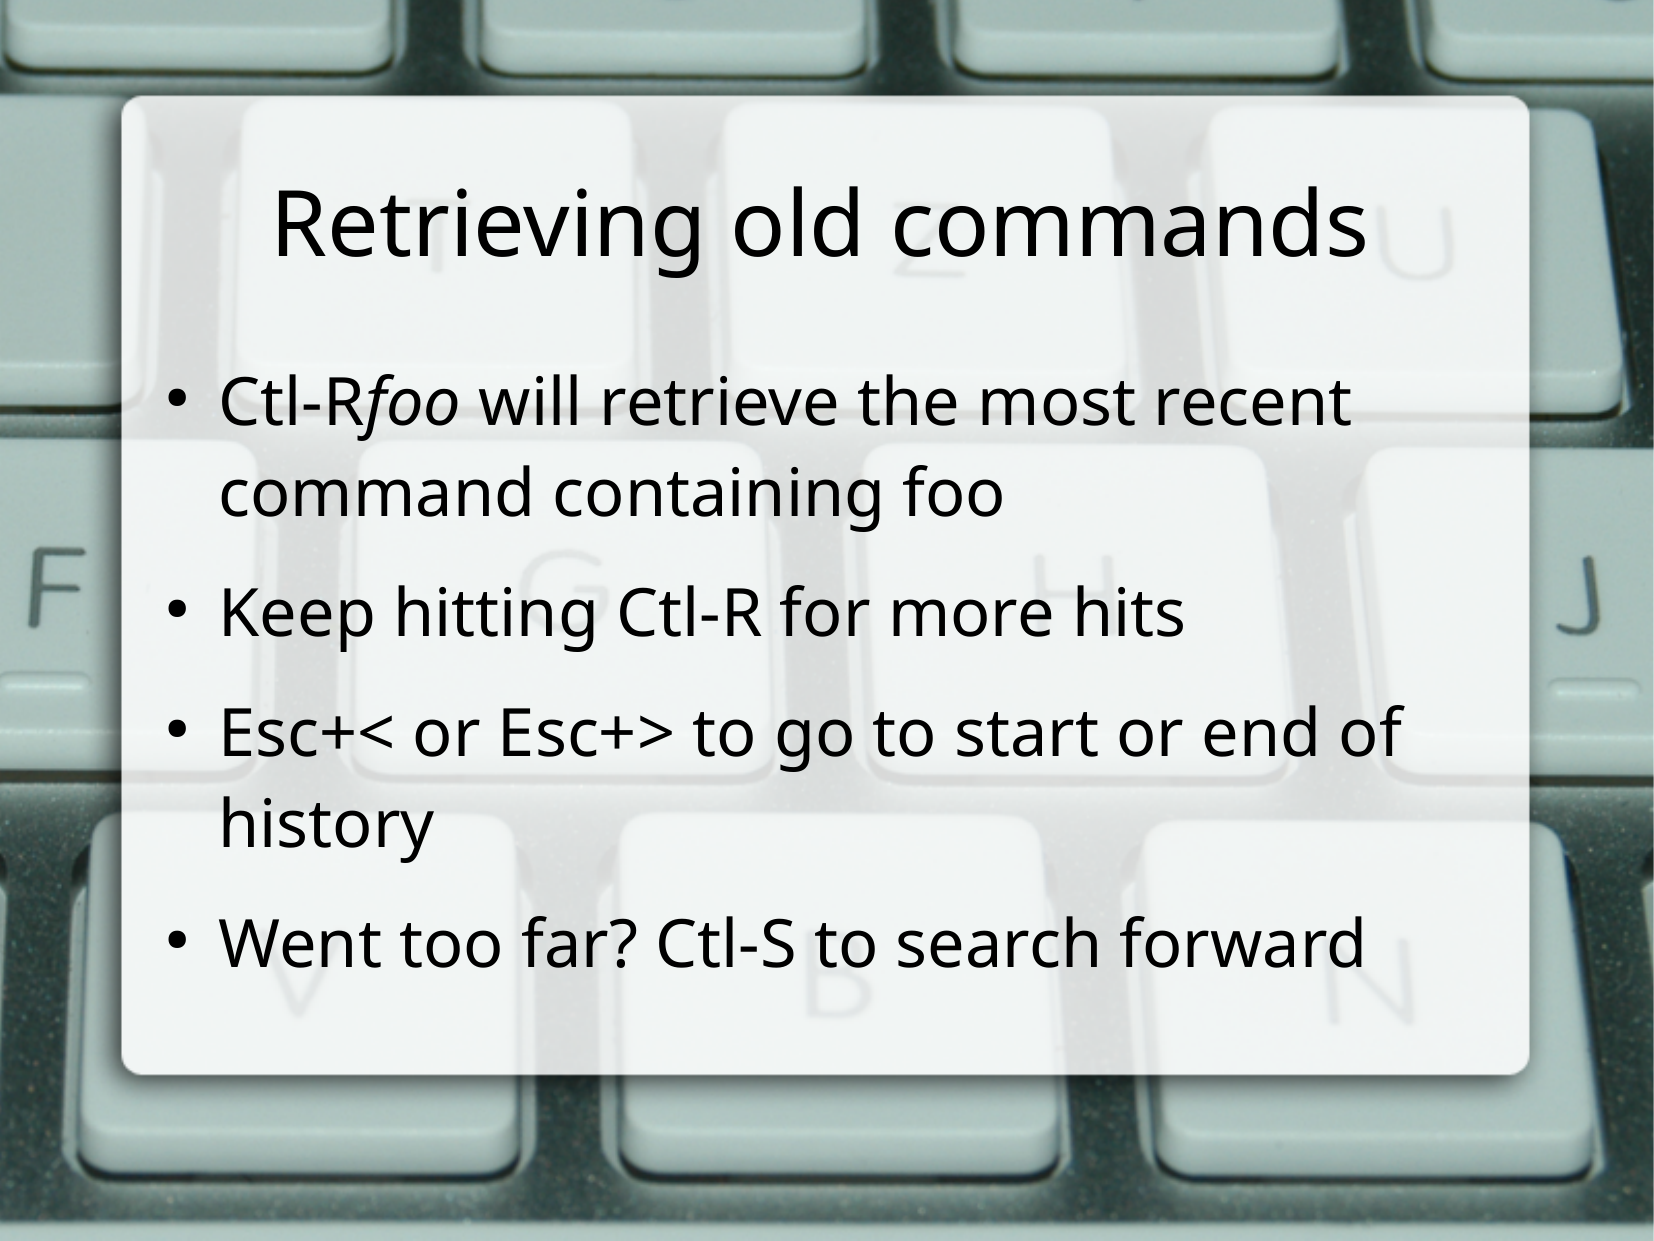

# Retrieving old commands
Ctl-Rfoo will retrieve the most recent command containing foo
Keep hitting Ctl-R for more hits
Esc+< or Esc+> to go to start or end of history
Went too far? Ctl-S to search forward